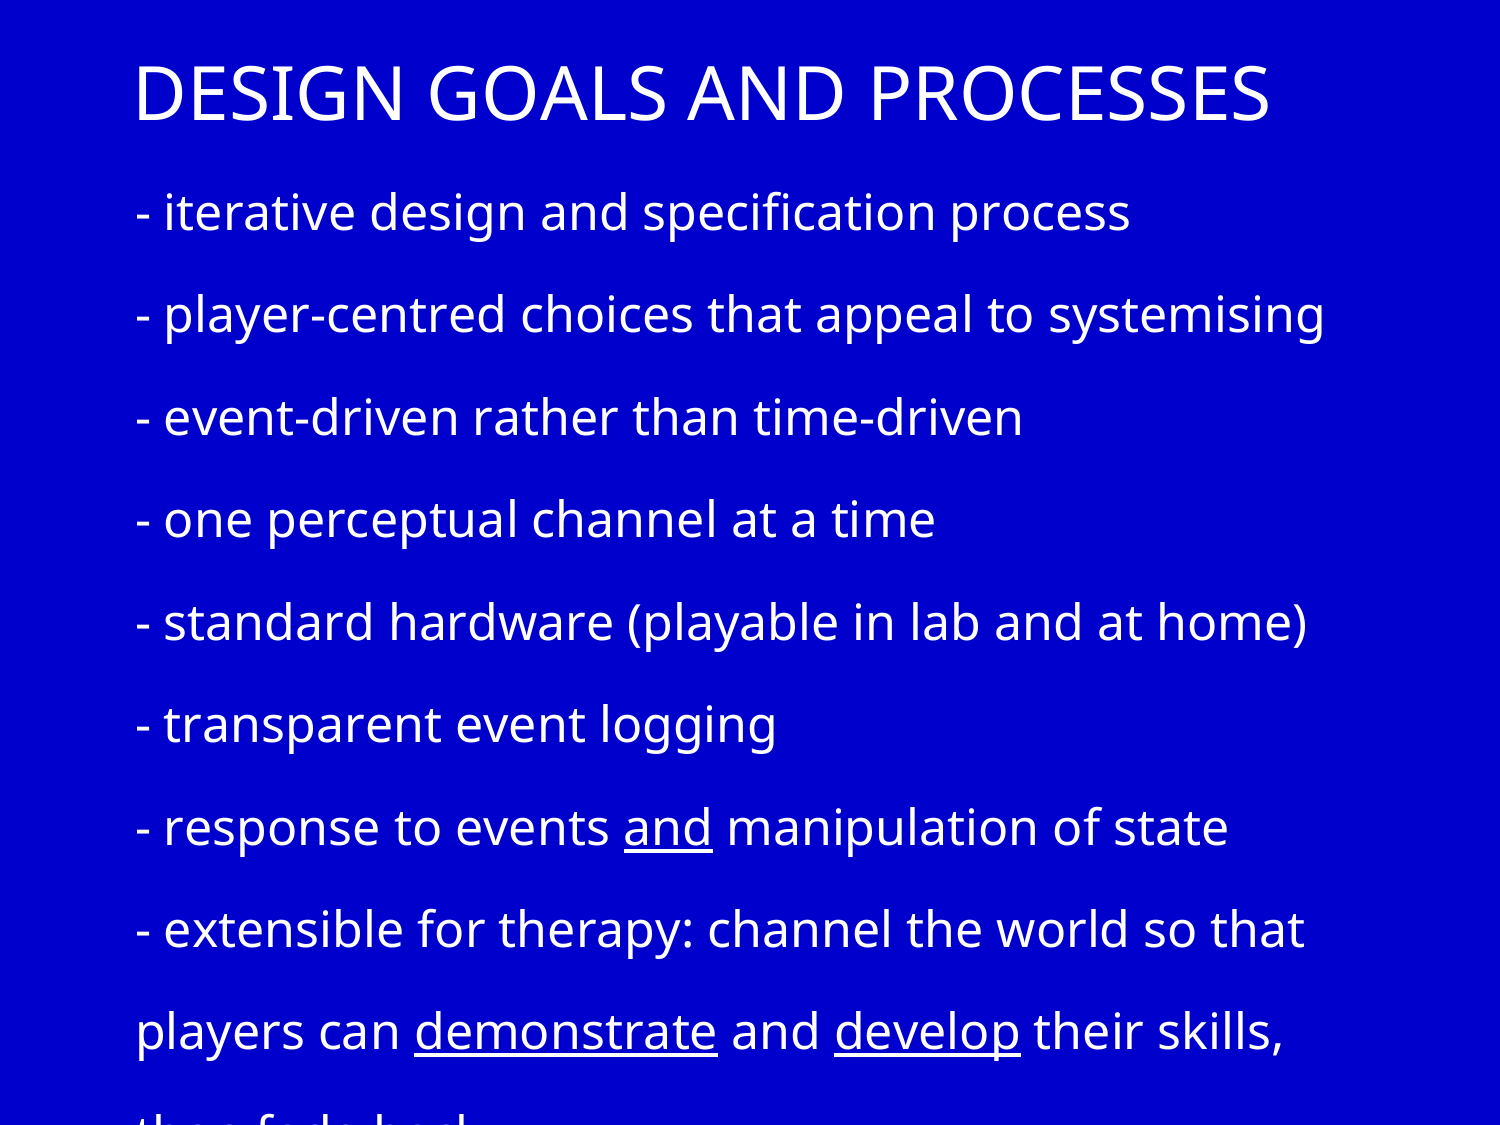

# DESIGN GOALS AND PROCESSES - iterative design and specification process - player-centred choices that appeal to systemising - event-driven rather than time-driven - one perceptual channel at a time - standard hardware (playable in lab and at home) - transparent event logging - response to events and manipulation of state - extensible for therapy: channel the world so that players can demonstrate and develop their skills, then fade back